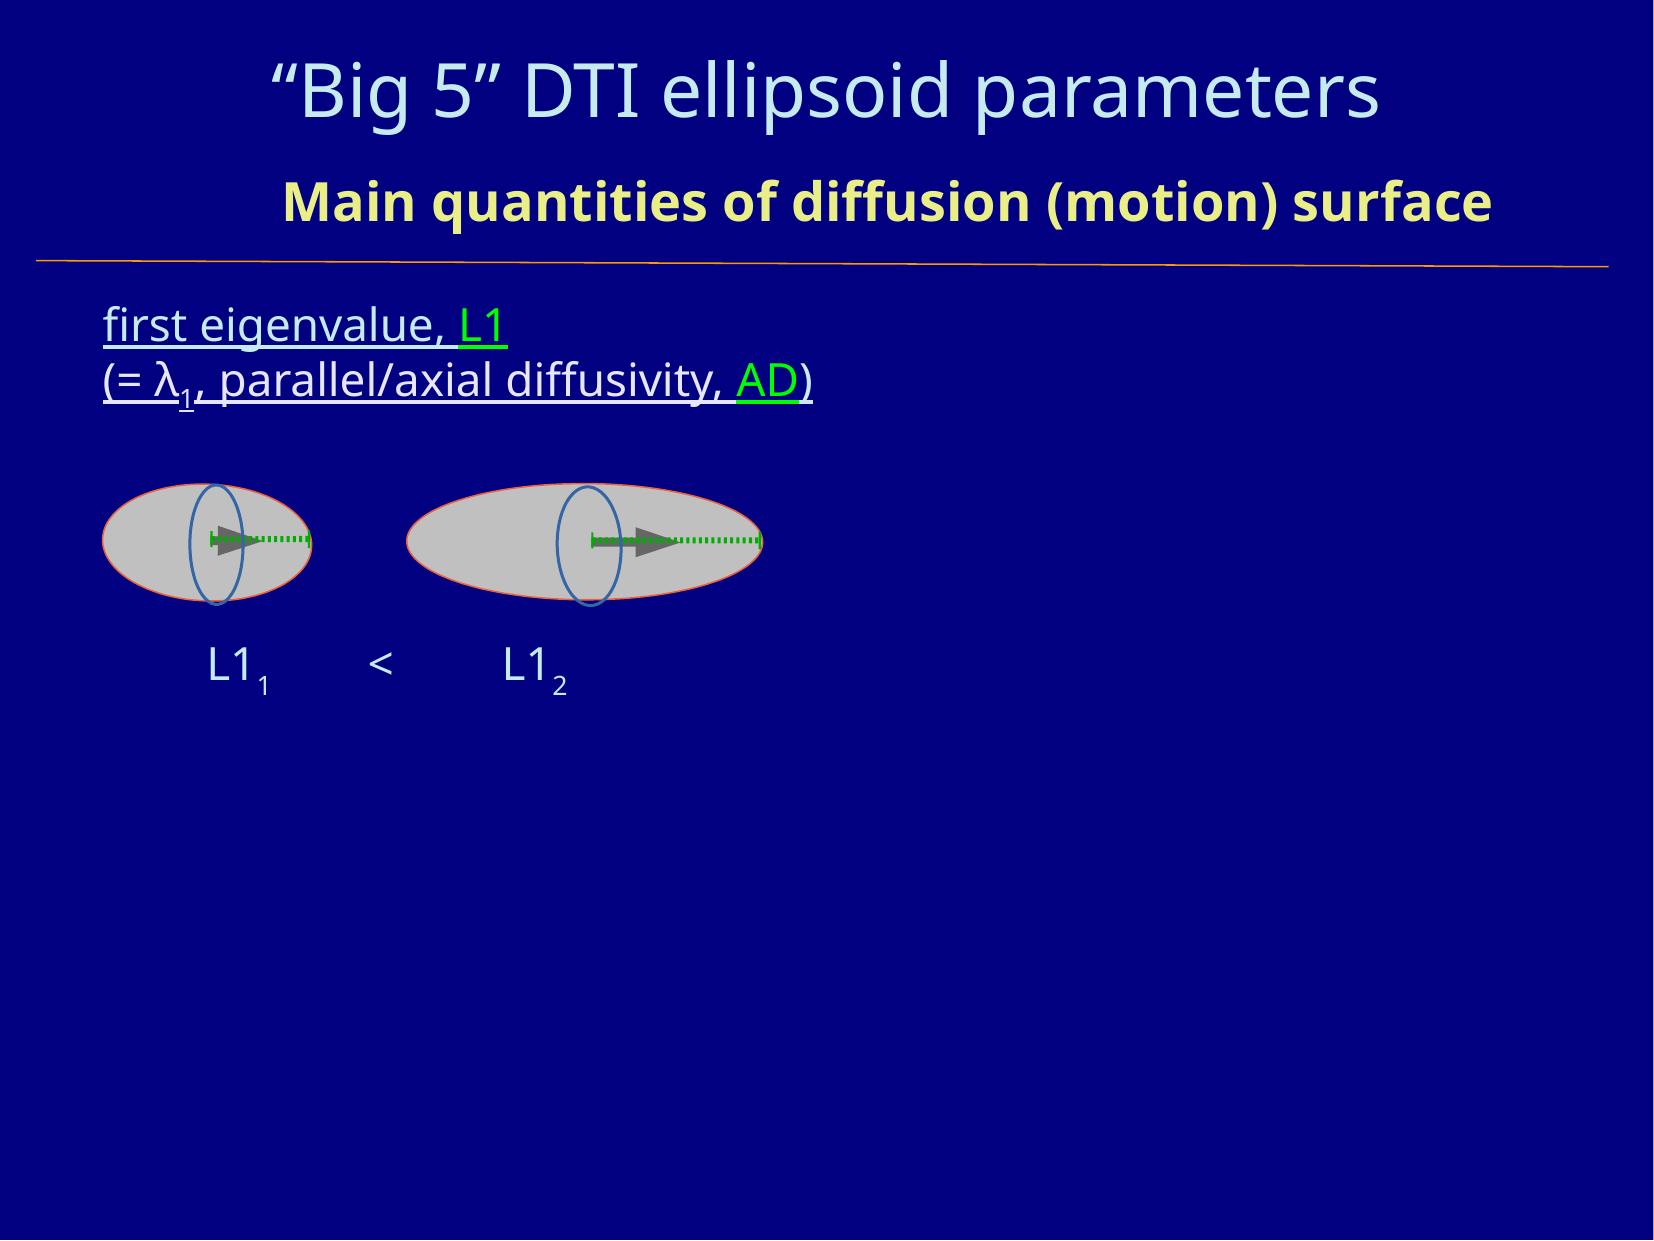

# “Big 5” DTI ellipsoid parameters
Main quantities of diffusion (motion) surface
first eigenvalue, L1
(= λ1, parallel/axial diffusivity, AD)
L11 < L12